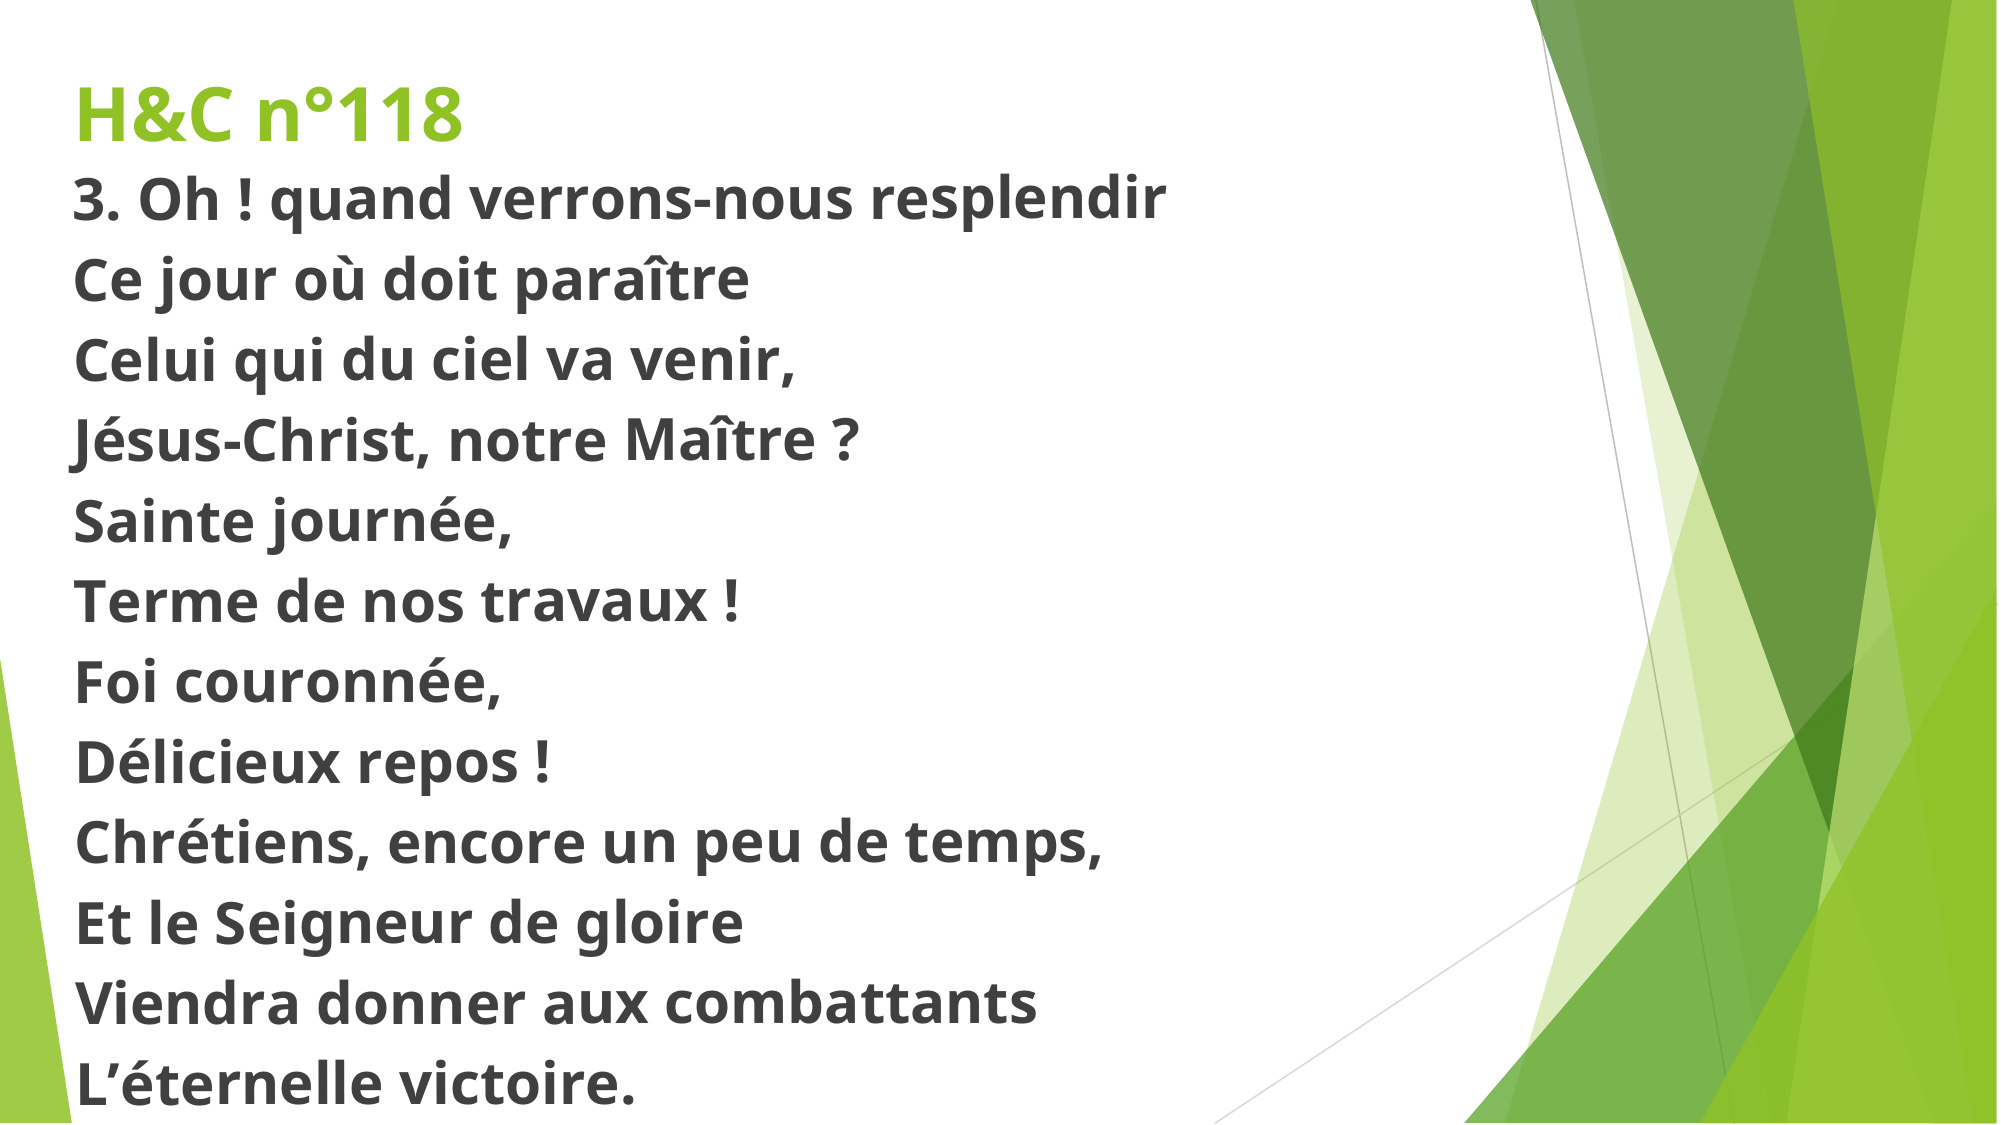

H&C n°118
3. Oh ! quand verrons-nous resplendir
Ce jour où doit paraître
Celui qui du ciel va venir,
Jésus-Christ, notre Maître ?
Sainte journée,
Terme de nos travaux !
Foi couronnée,
Délicieux repos !
Chrétiens, encore un peu de temps,
Et le Seigneur de gloire
Viendra donner aux combattants
L’éternelle victoire.